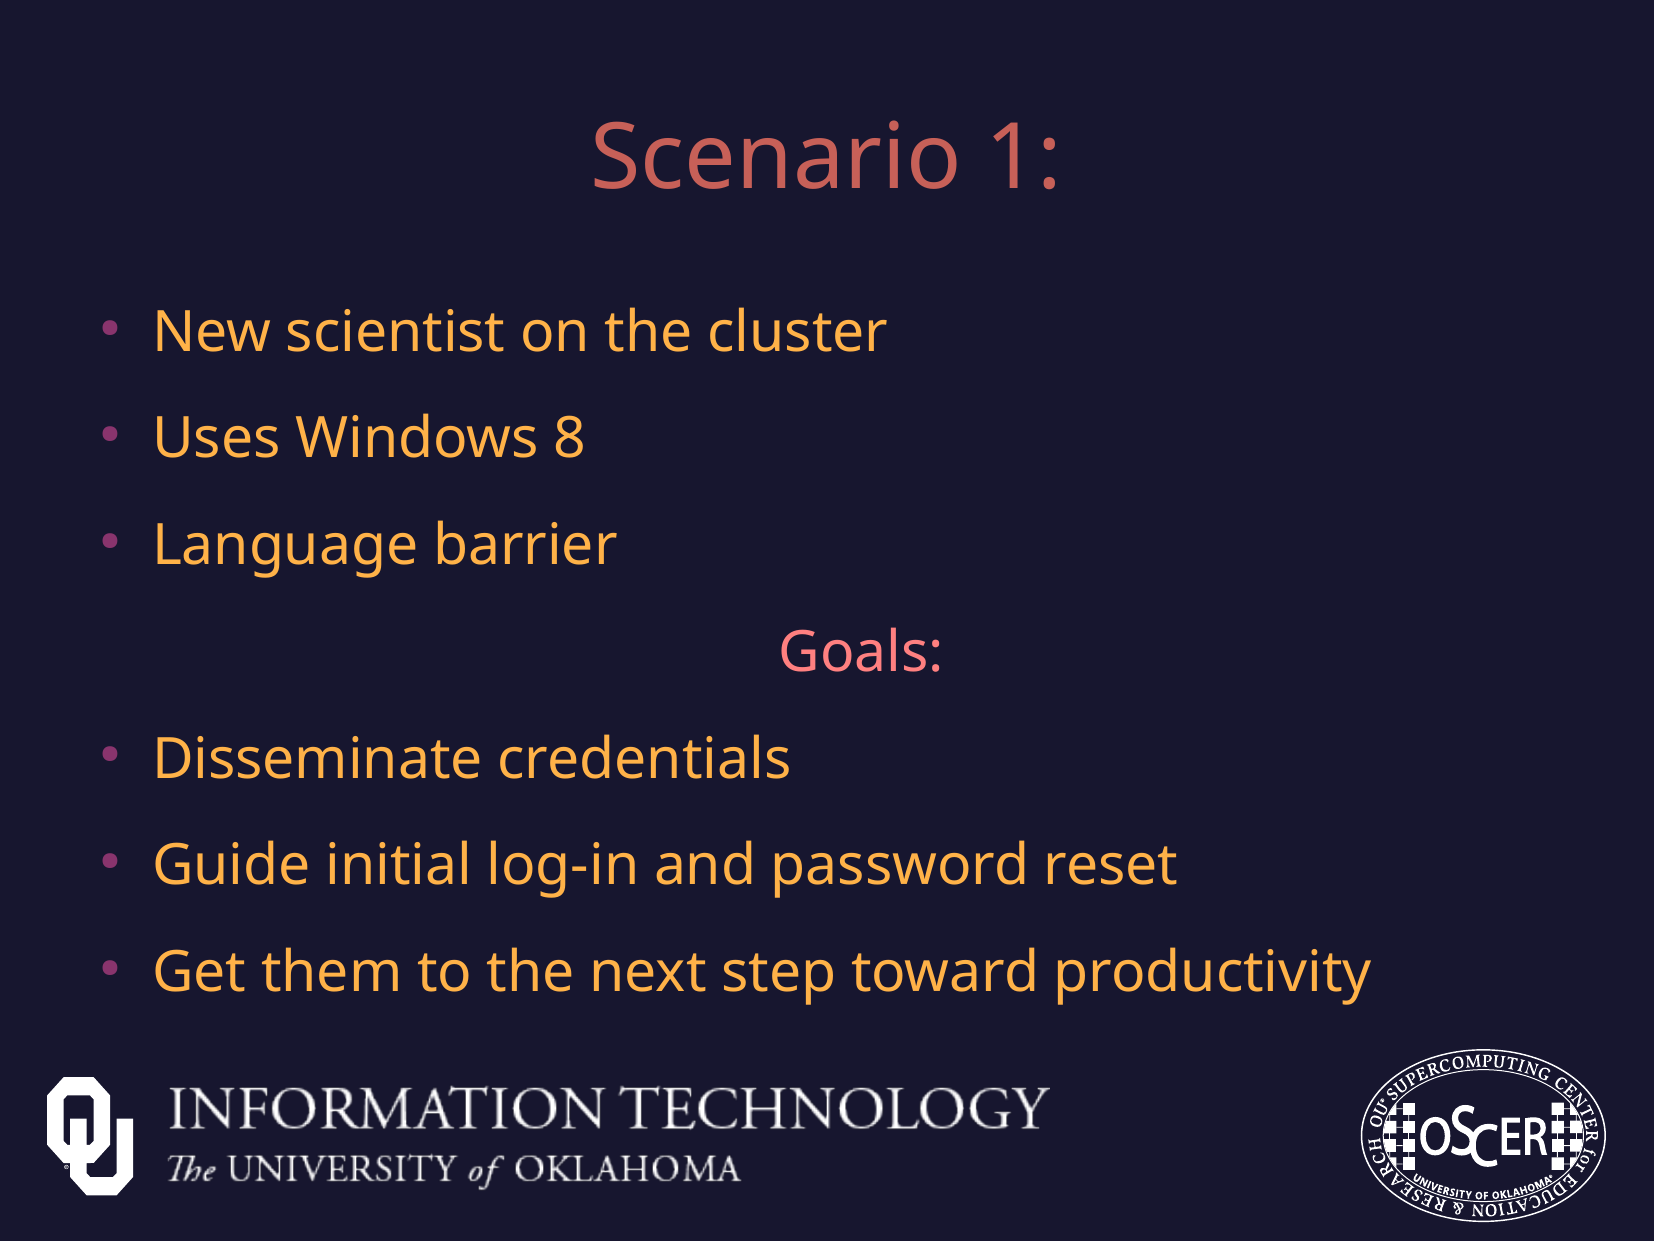

# Scenario 1:
New scientist on the cluster
Uses Windows 8
Language barrier
Goals:
Disseminate credentials
Guide initial log-in and password reset
Get them to the next step toward productivity